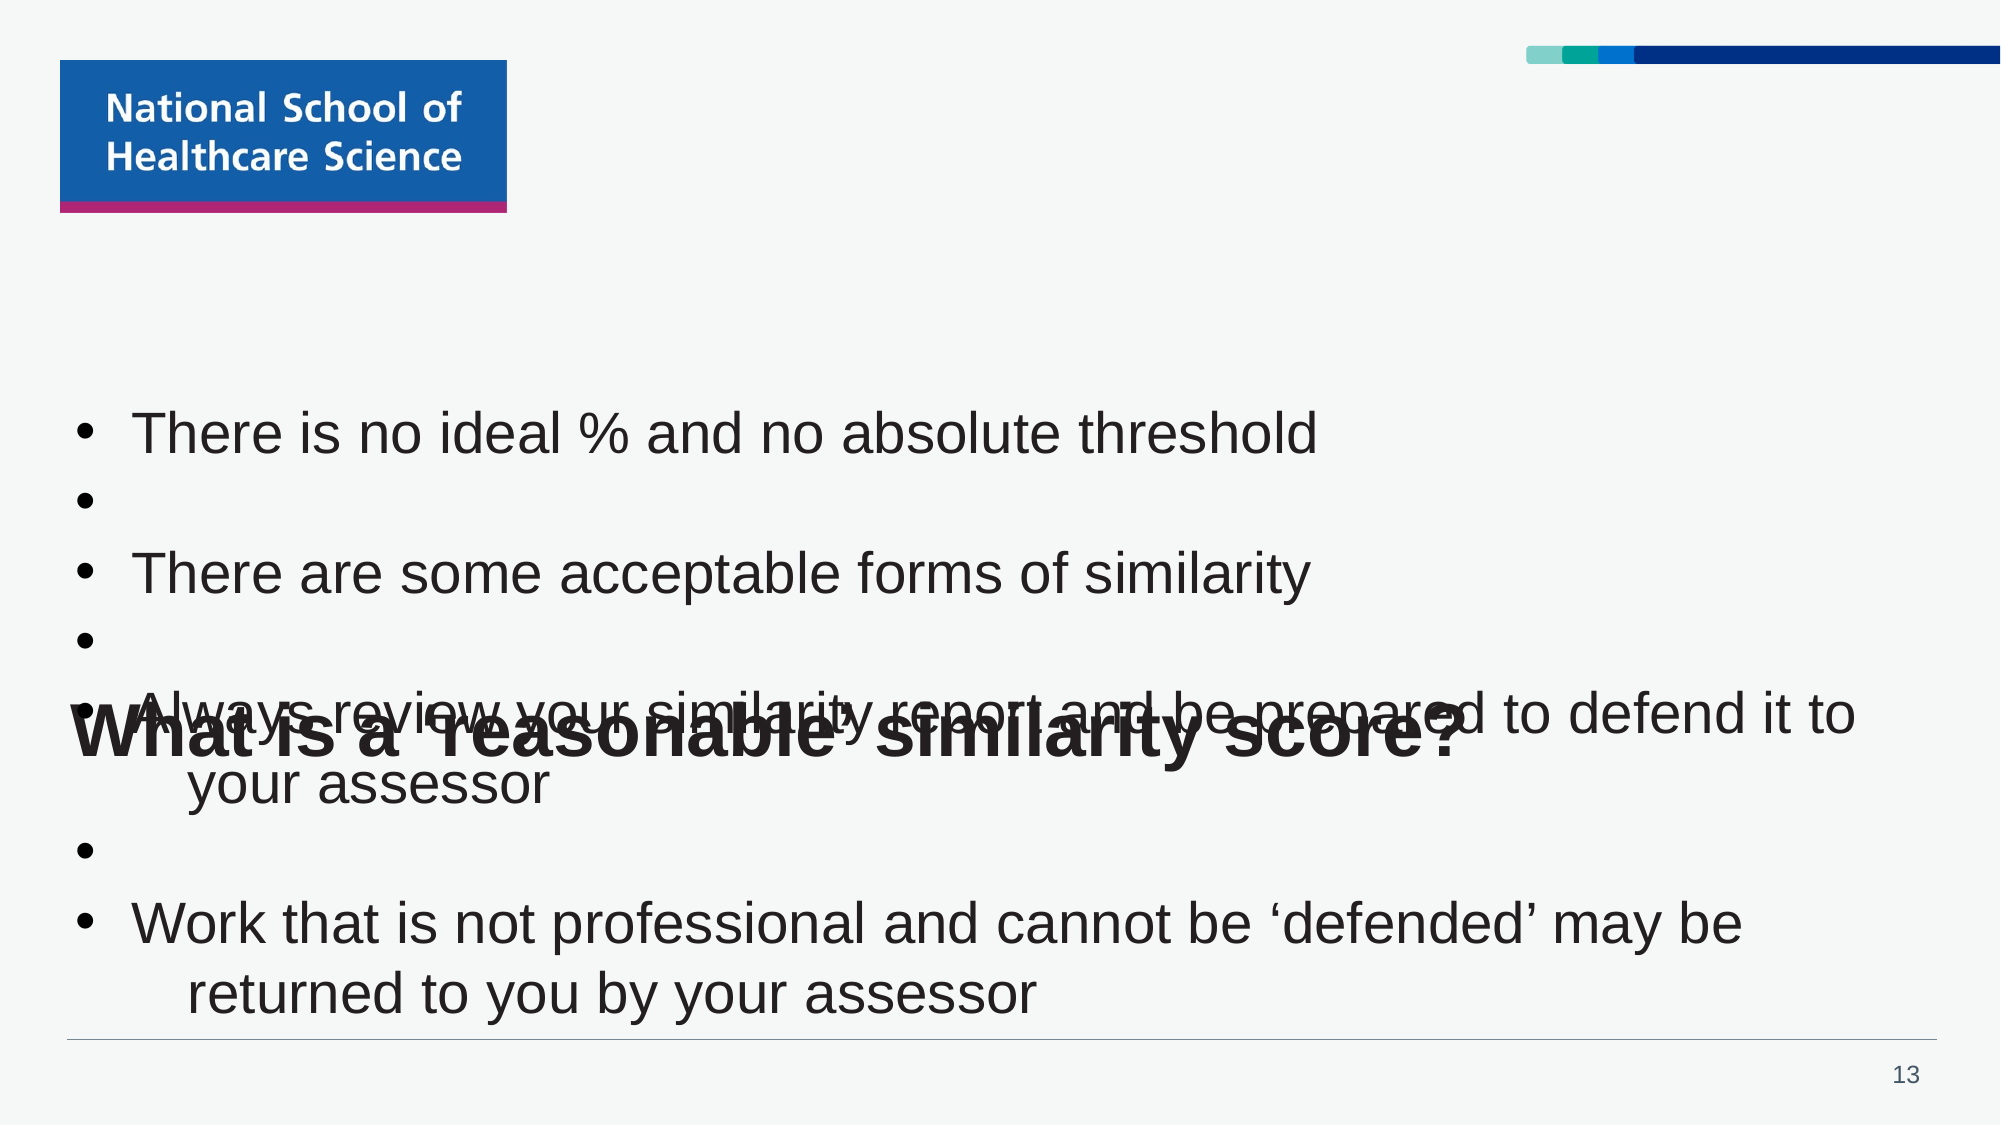

There is no ideal % and no absolute threshold
There are some acceptable forms of similarity
Always review your similarity report and be prepared to defend it to your assessor
Work that is not professional and cannot be ‘defended’ may be returned to you by your assessor
# What is a ‘reasonable’ similarity score?